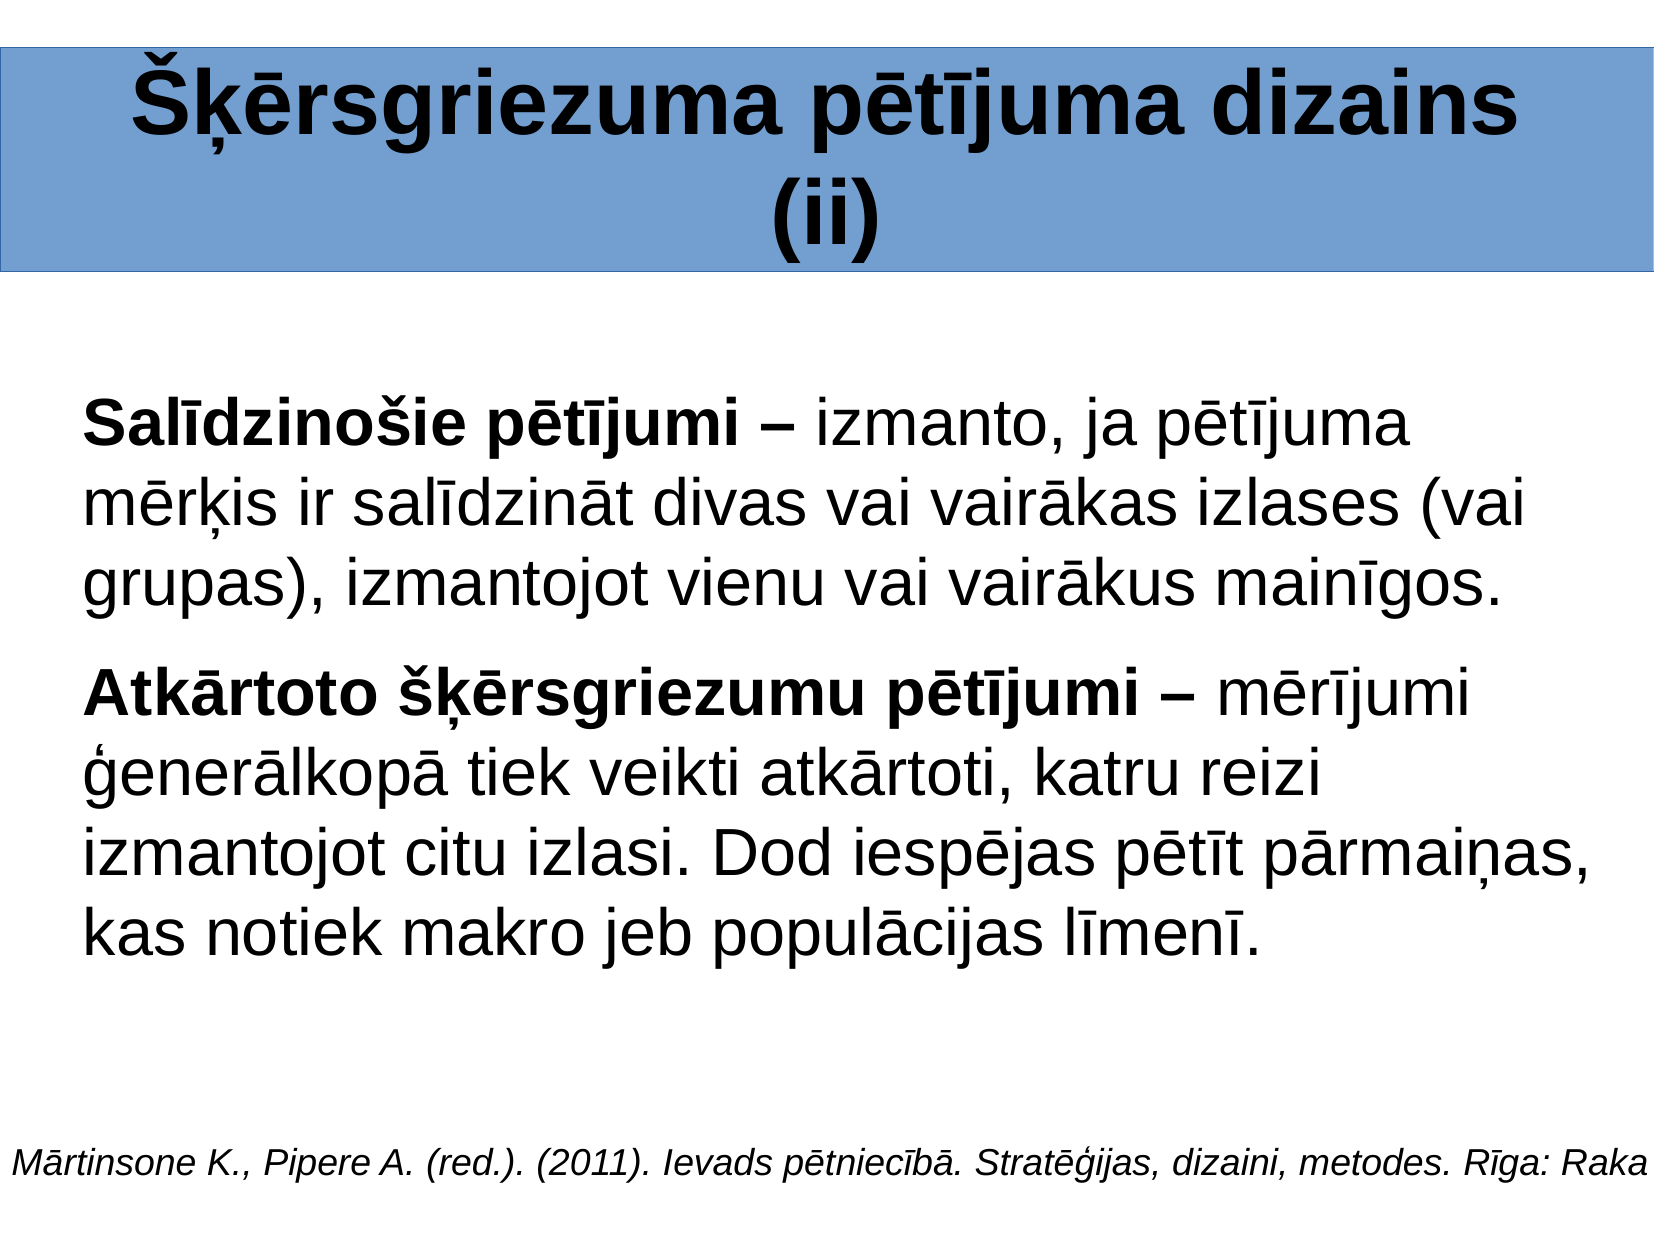

# Šķērsgriezuma pētījuma dizains (ii)
Salīdzinošie pētījumi – izmanto, ja pētījuma mērķis ir salīdzināt divas vai vairākas izlases (vai grupas), izmantojot vienu vai vairākus mainīgos.
Atkārtoto šķērsgriezumu pētījumi – mērījumi ģenerālkopā tiek veikti atkārtoti, katru reizi izmantojot citu izlasi. Dod iespējas pētīt pārmaiņas, kas notiek makro jeb populācijas līmenī.
Mārtinsone K., Pipere A. (red.). (2011). Ievads pētniecībā. Stratēģijas, dizaini, metodes. Rīga: Raka